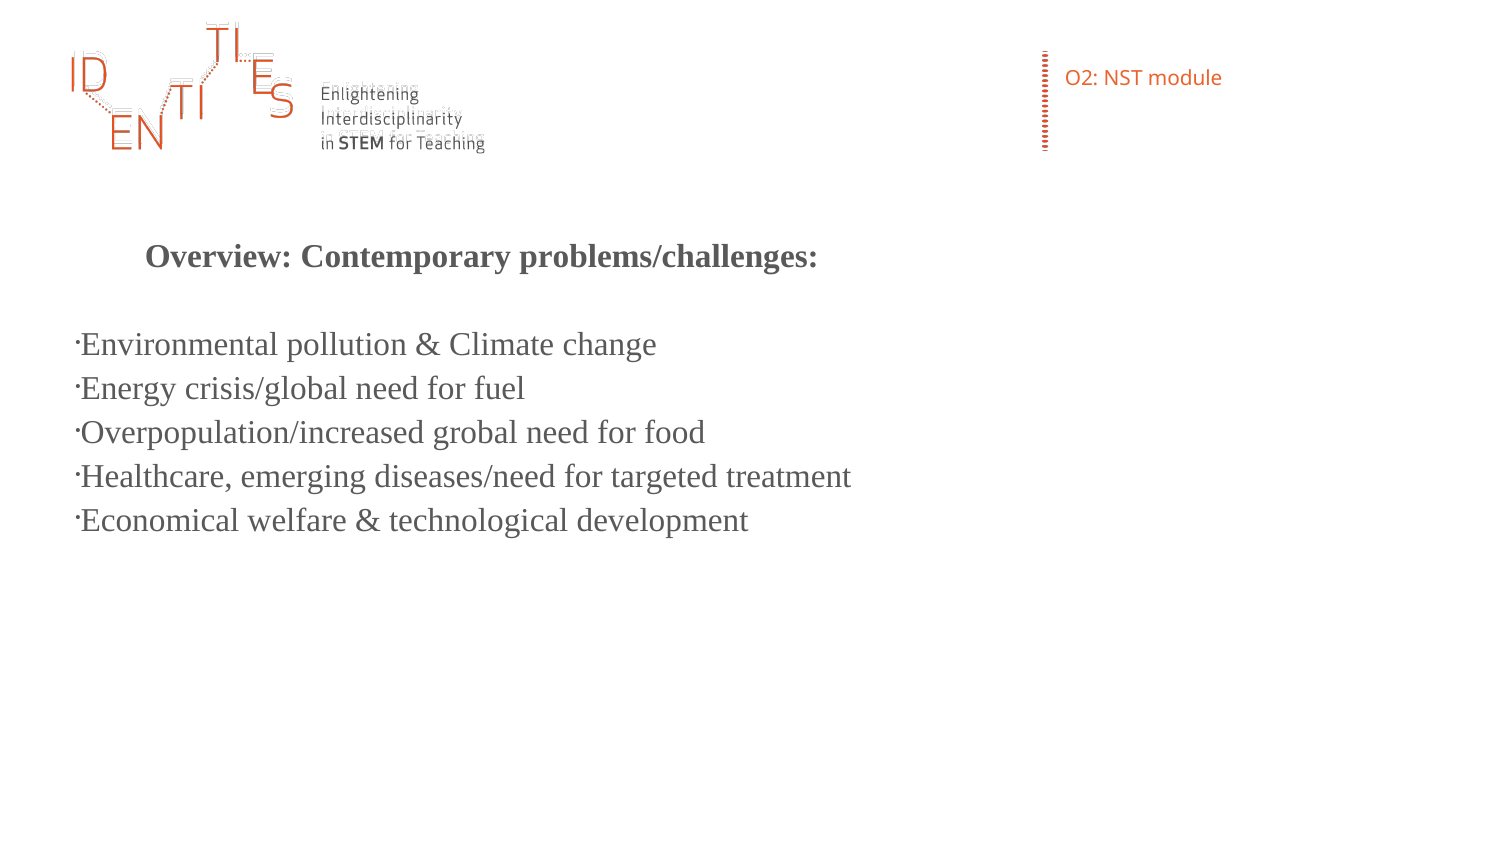

O2: NST module
Overview: Contemporary problems/challenges:
Environmental pollution & Climate change
Energy crisis/global need for fuel
Overpopulation/increased grobal need for food
Healthcare, emerging diseases/need for targeted treatment
Economical welfare & technological development